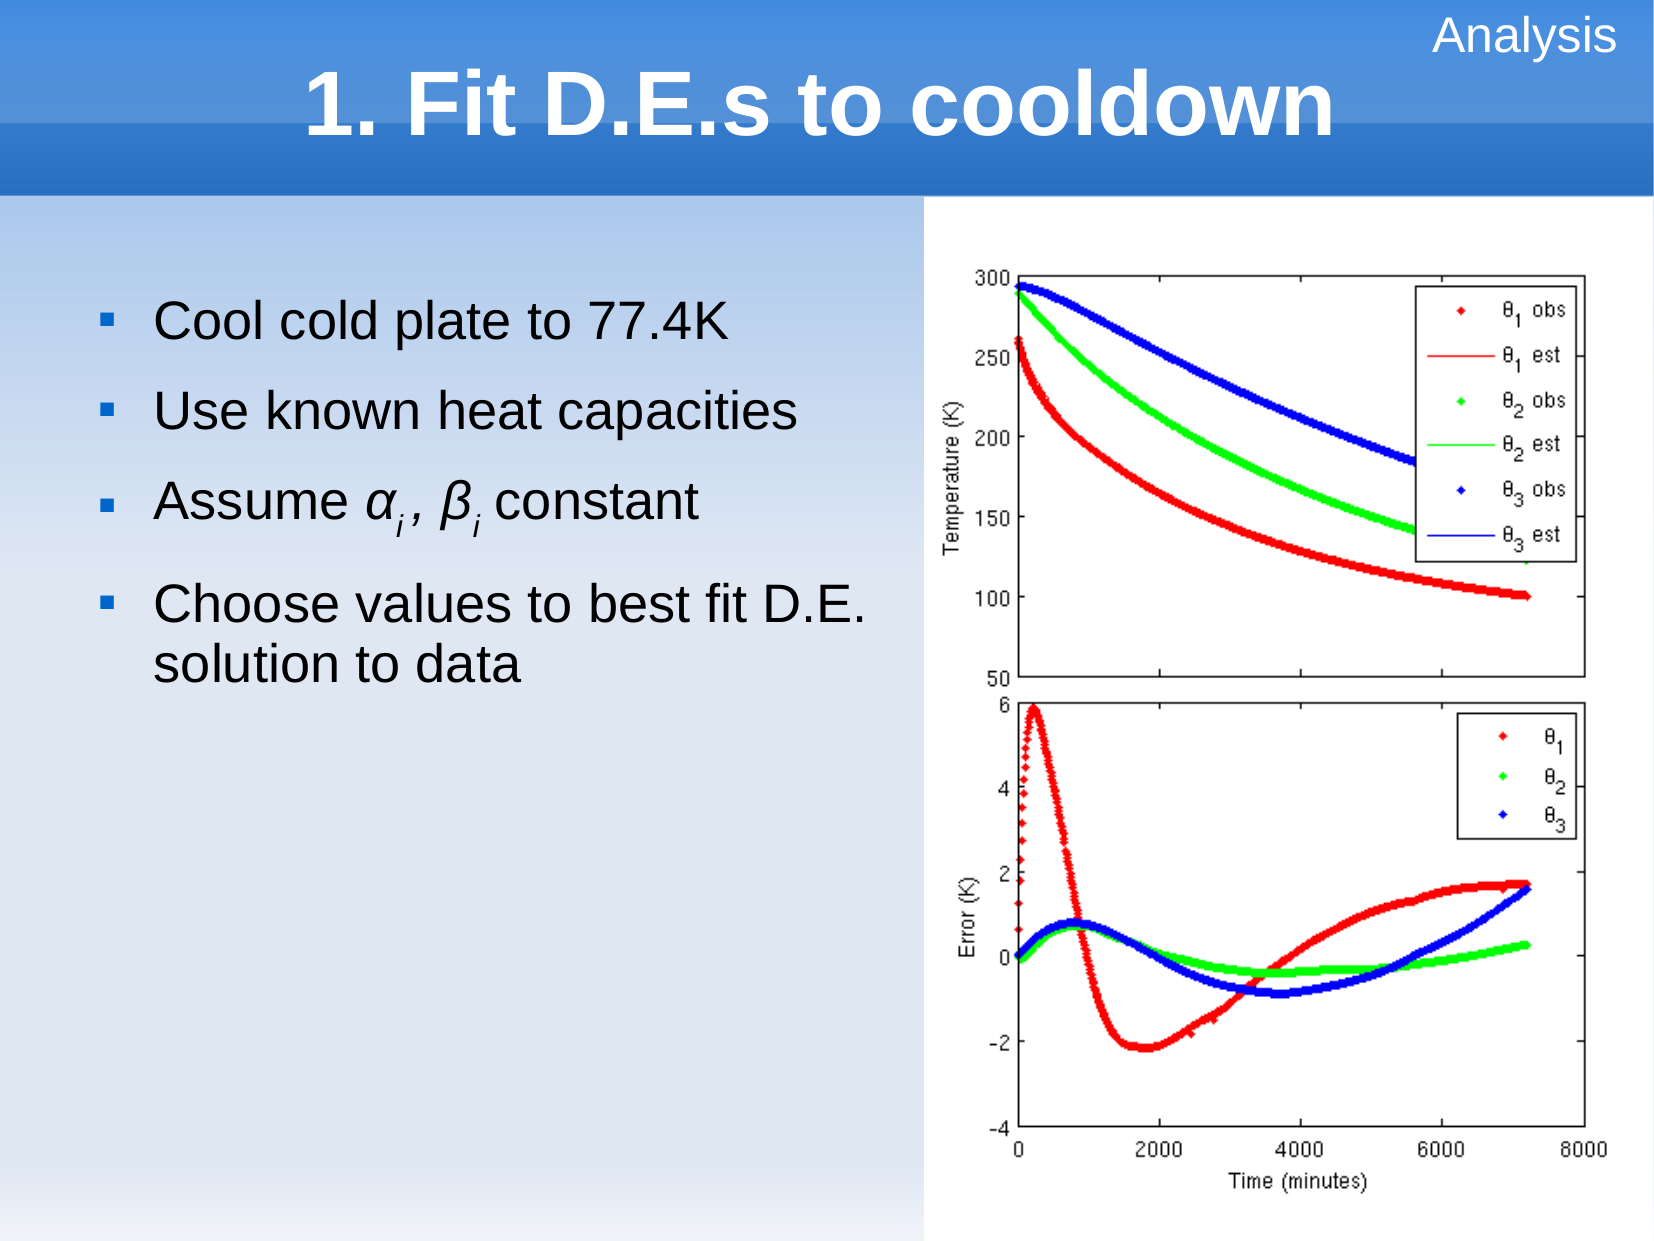

# 1. Fit D.E.s to cooldown
Analysis
Cool cold plate to 77.4K
Use known heat capacities
Assume αi , βi constant
Choose values to best fit D.E. solution to data